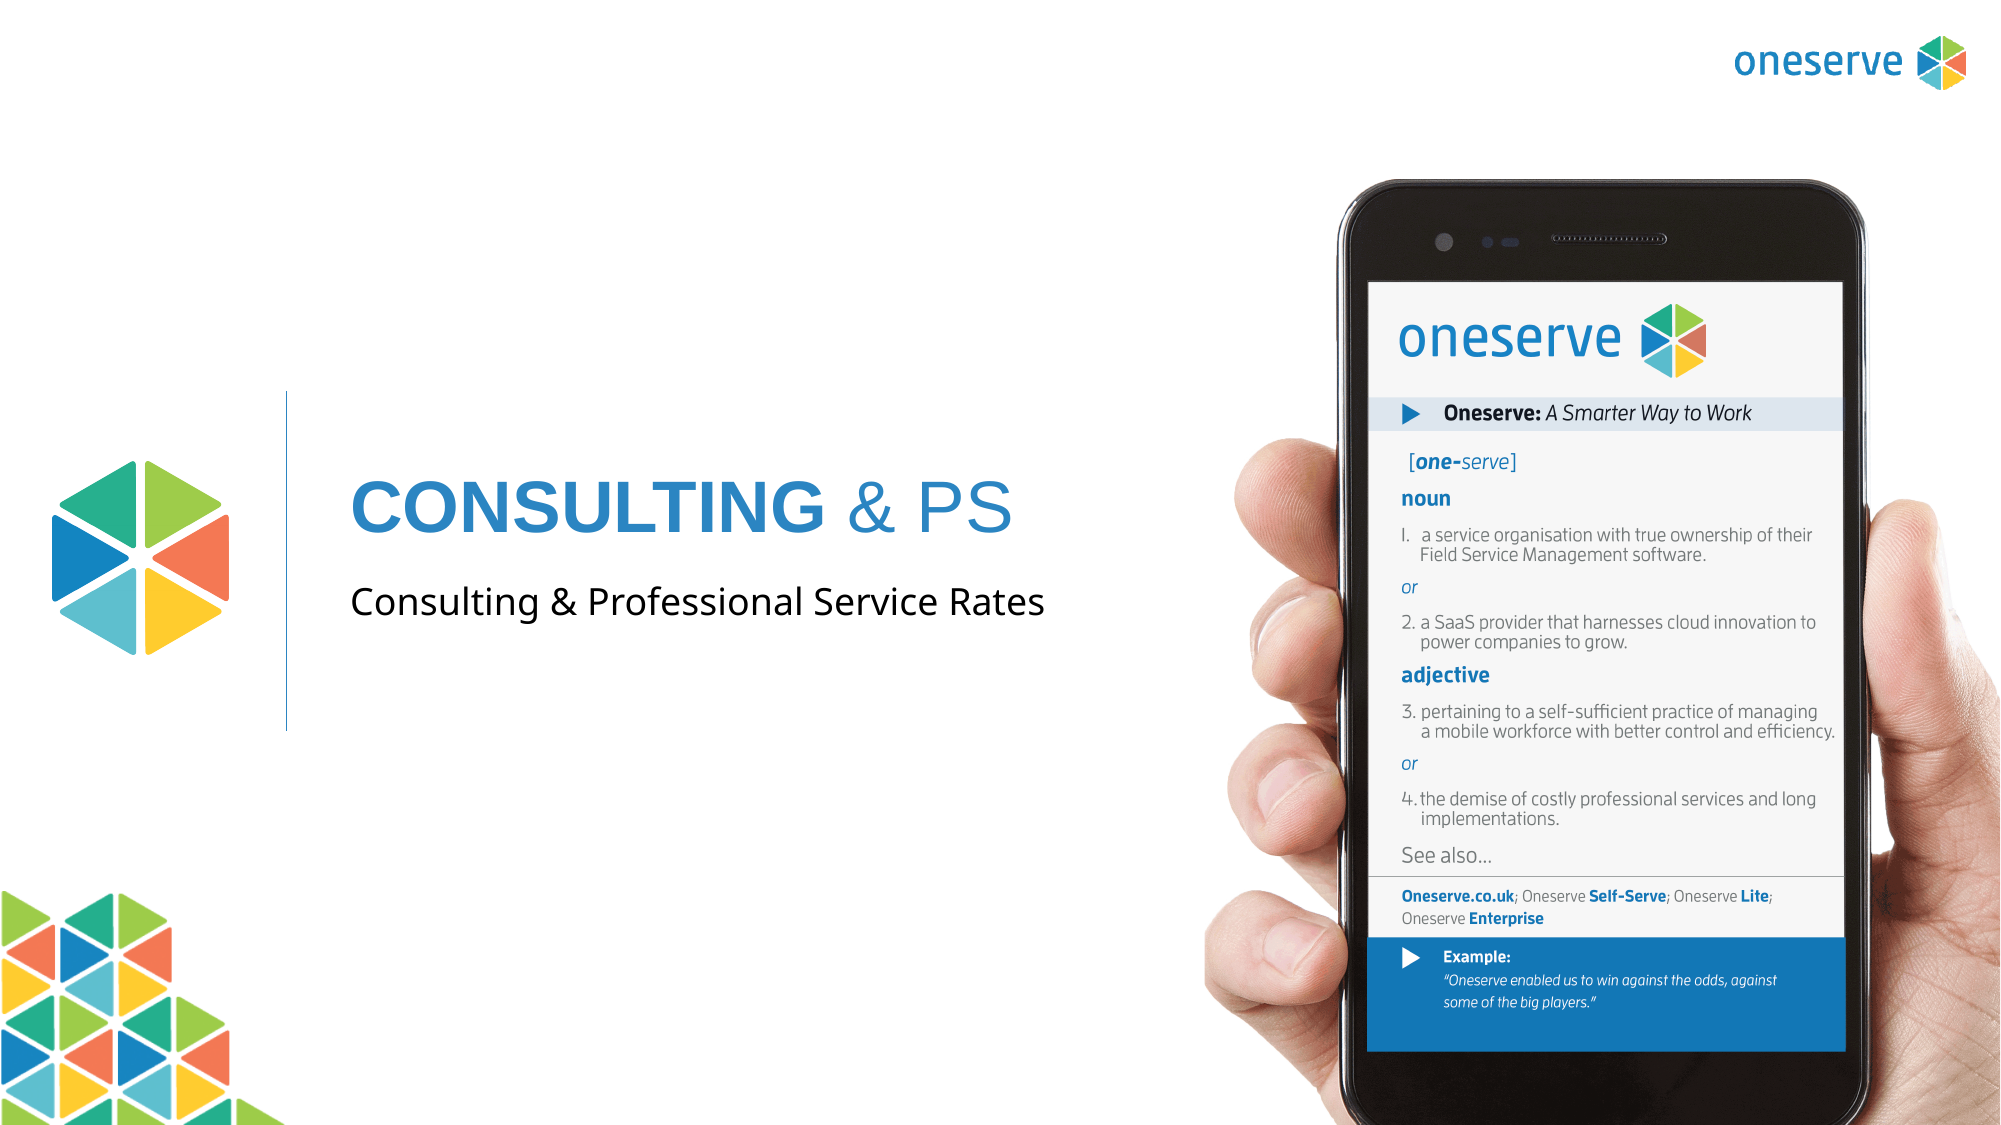

CONSULTING & PS
Consulting & Professional Service Rates